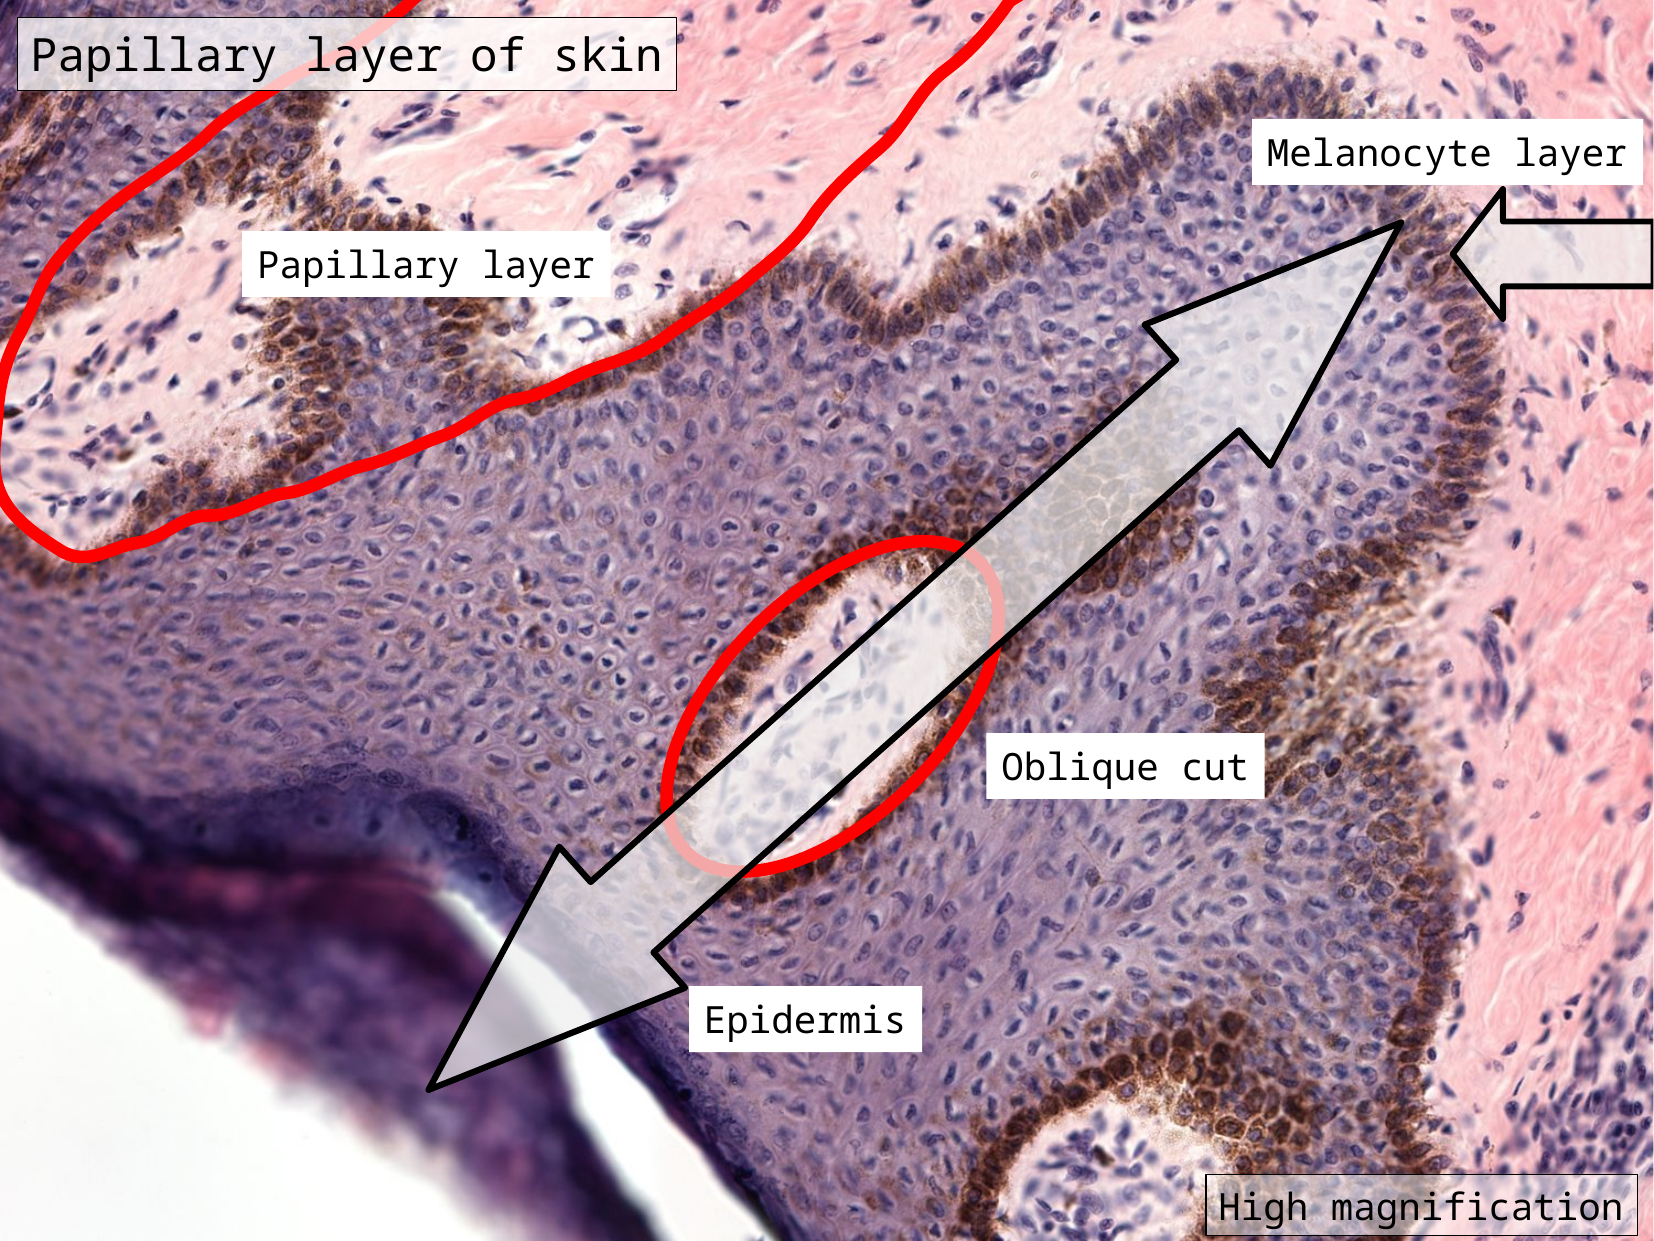

Papillary layer of skin
Melanocyte layer
Papillary layer
Oblique cut
Epidermis
High magnification